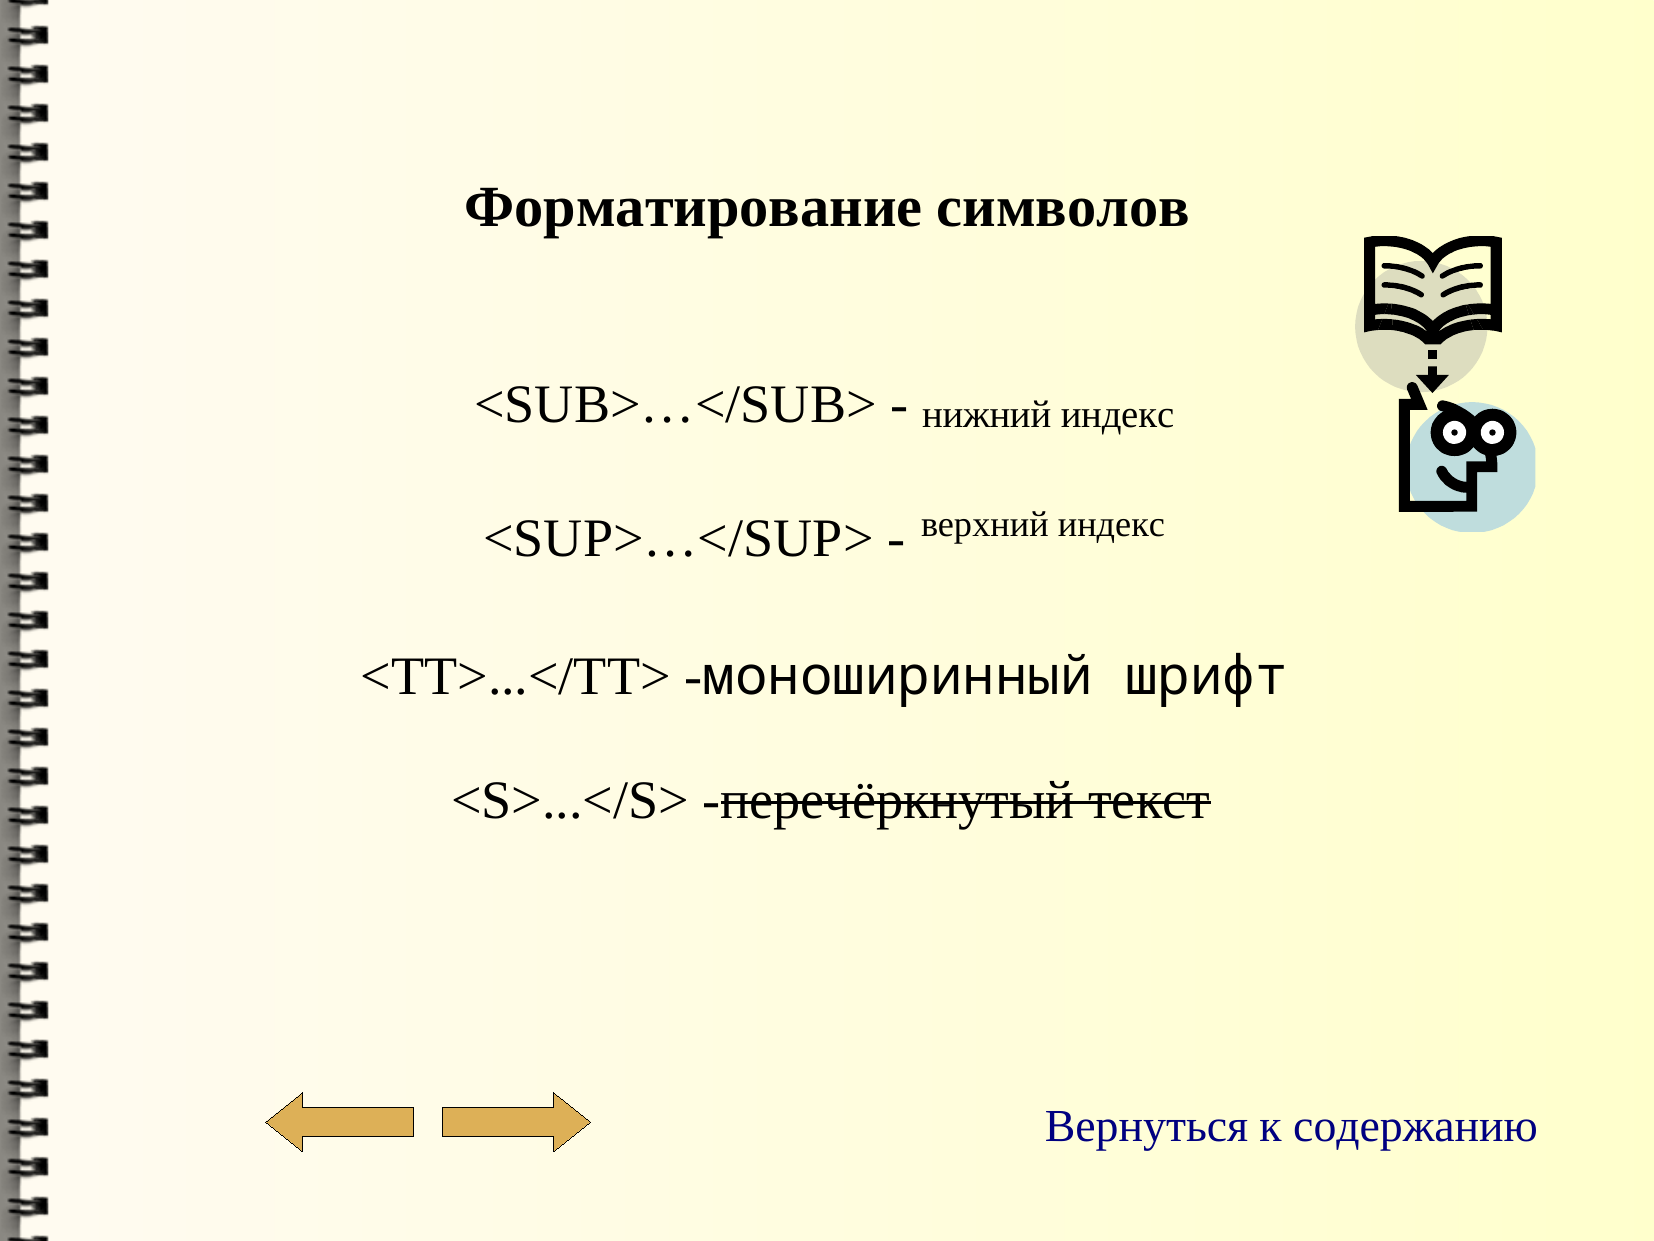

# Форматирование символов
<SUB>…</SUB> - нижний индекс
<SUP>…</SUP> - верхний индекс
<TT>...</TT> -моноширинный шрифт
 <S>...</S> -перечёркнутый текст
 Вернуться к содержанию